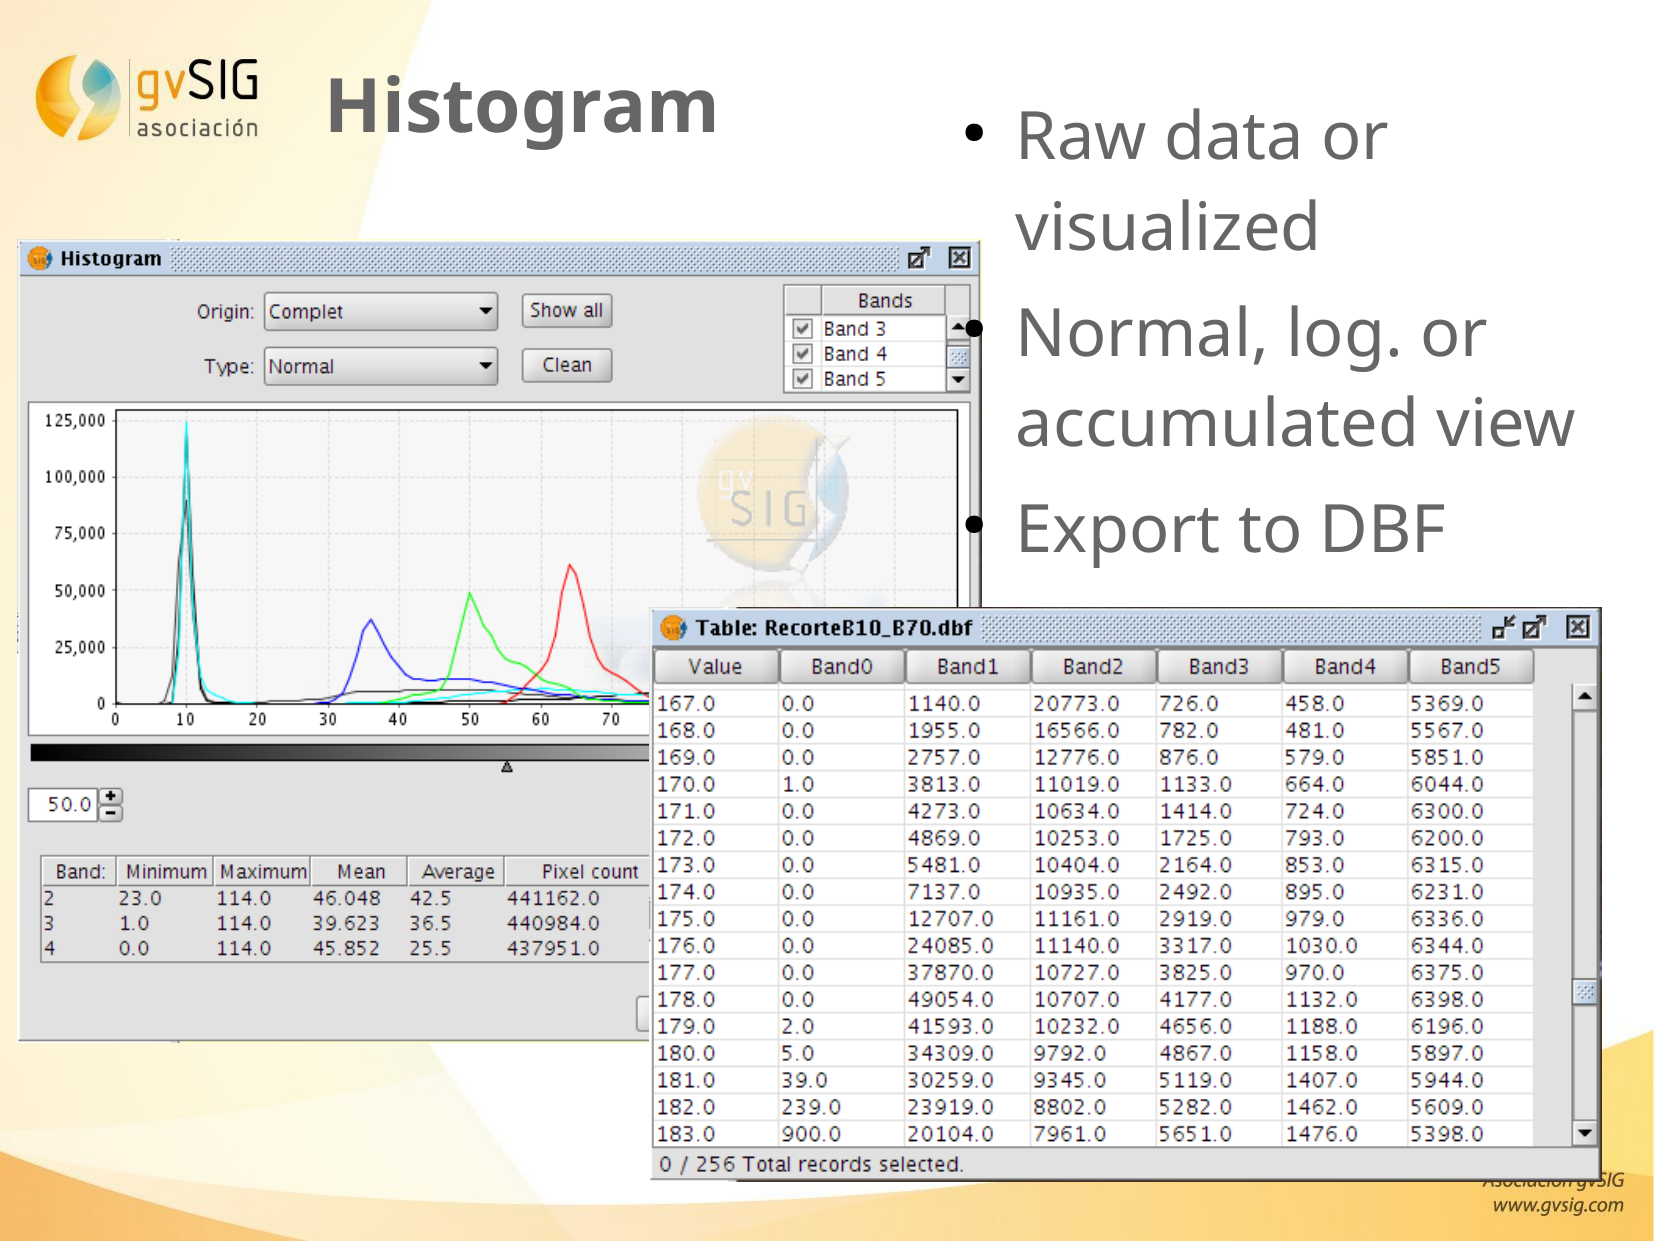

# Histogram
Raw data or visualized
Normal, log. or accumulated view
Export to DBF